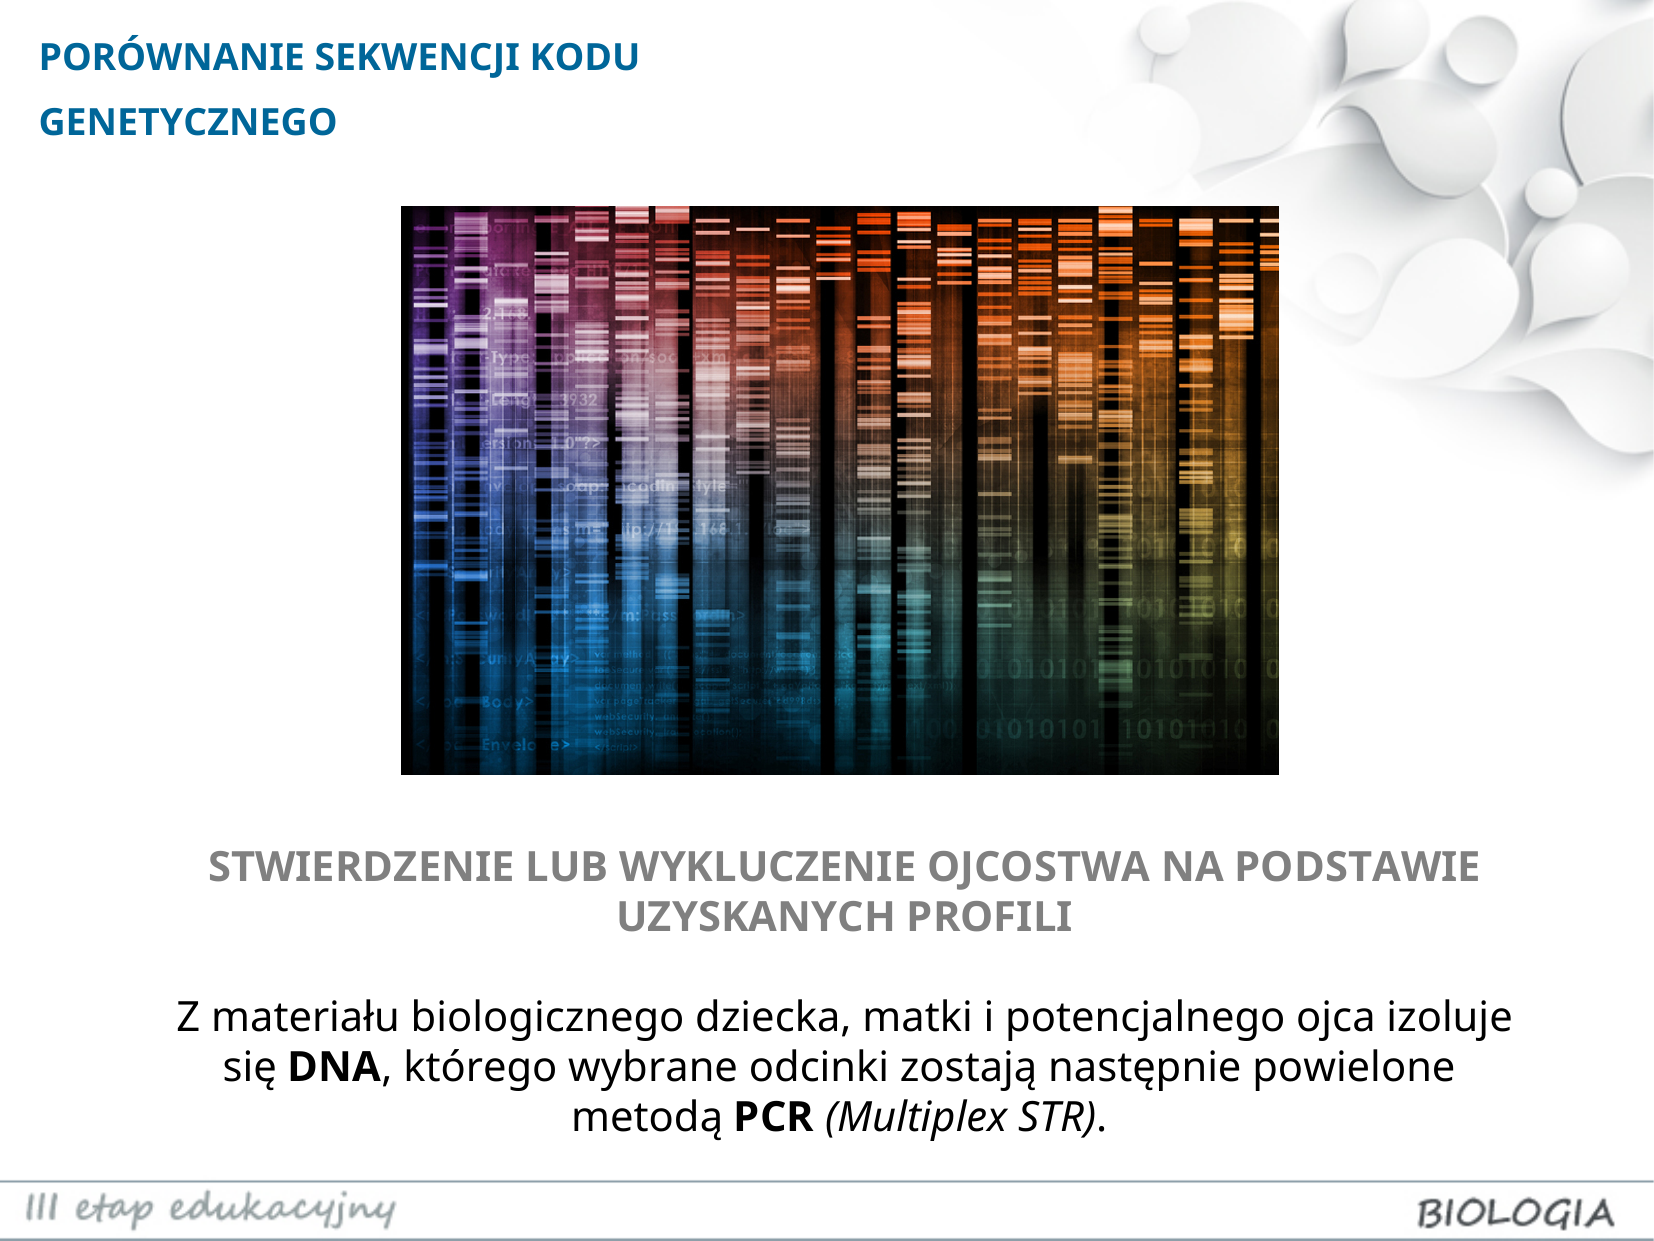

PORÓWNANIE SEKWENCJI KODU
GENETYCZNEGO
STWIERDZENIE LUB WYKLUCZENIE OJCOSTWA NA PODSTAWIE UZYSKANYCH PROFILI
Z materiału biologicznego dziecka, matki i potencjalnego ojca izoluje się DNA, którego wybrane odcinki zostają następnie powielone
metodą PCR (Multiplex STR).